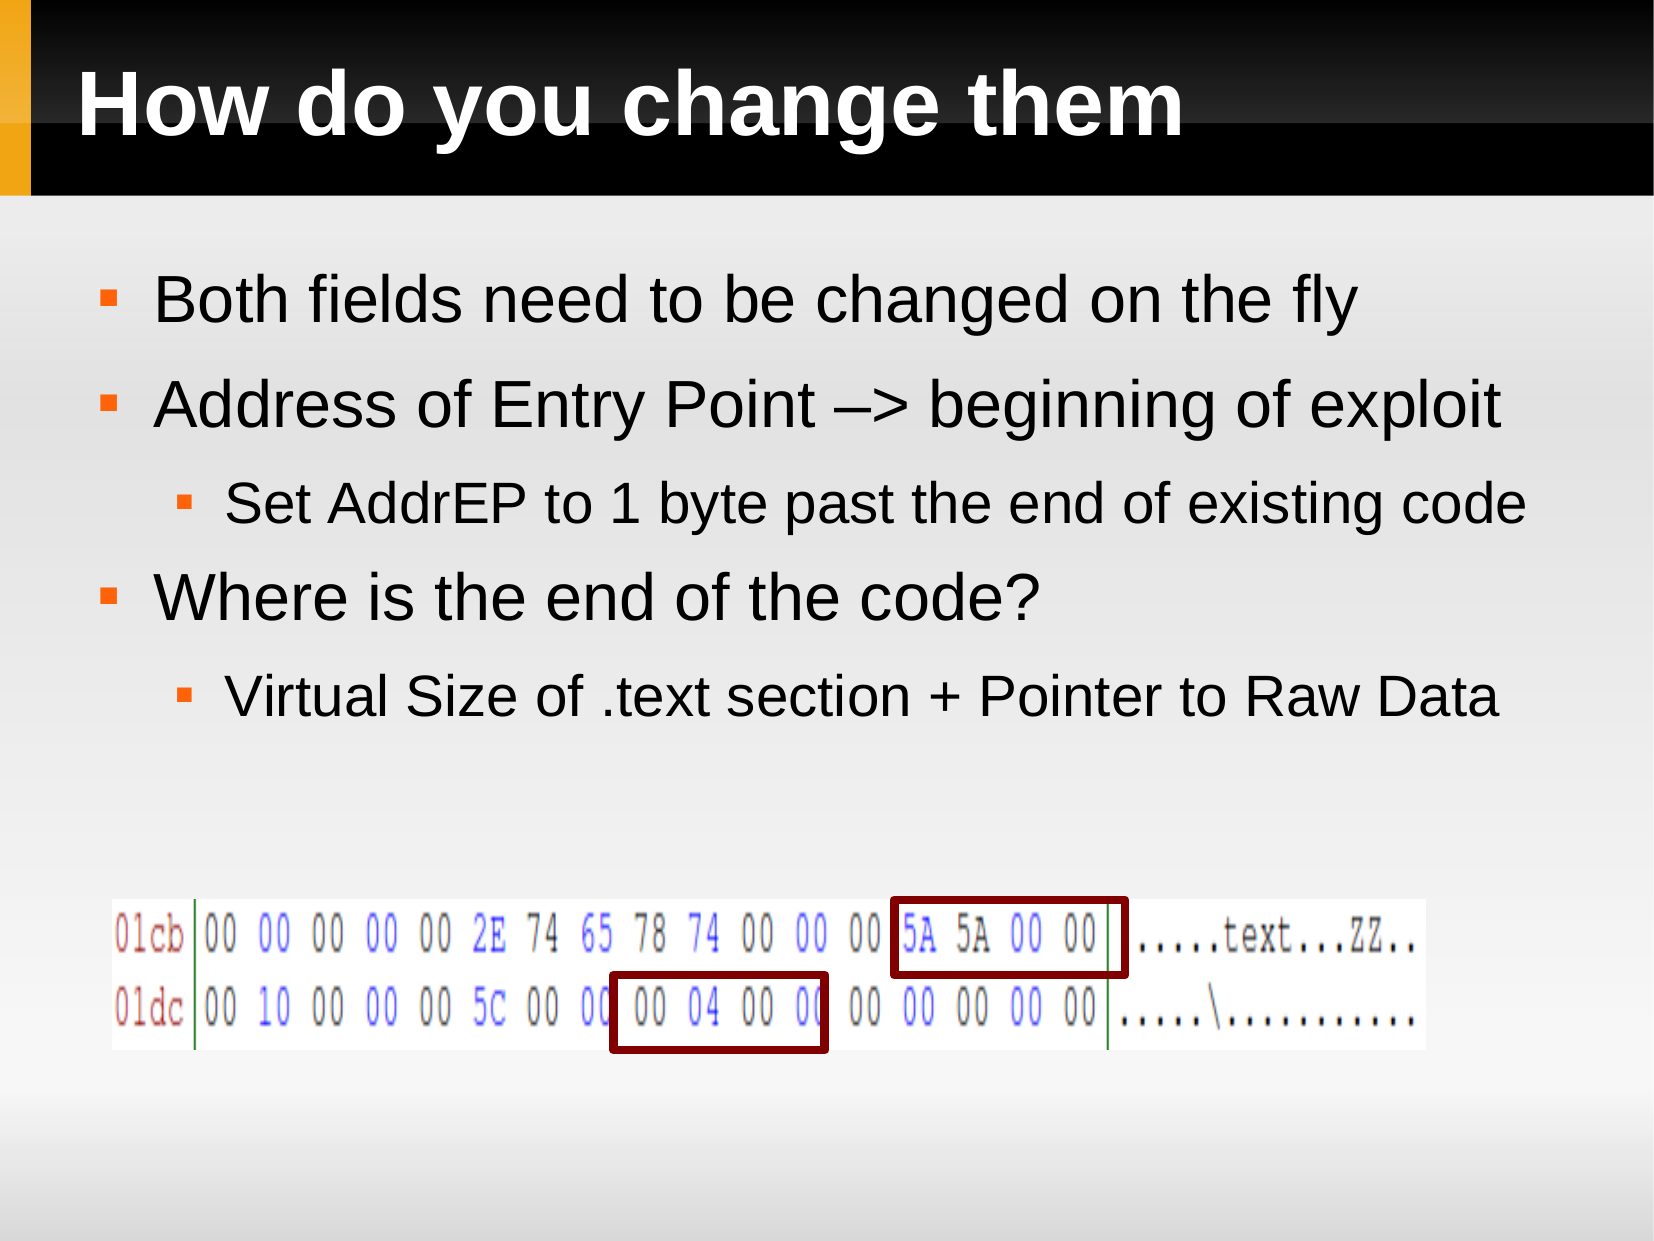

# How do you change them
Both fields need to be changed on the fly
Address of Entry Point –> beginning of exploit
Set AddrEP to 1 byte past the end of existing code
Where is the end of the code?
Virtual Size of .text section + Pointer to Raw Data